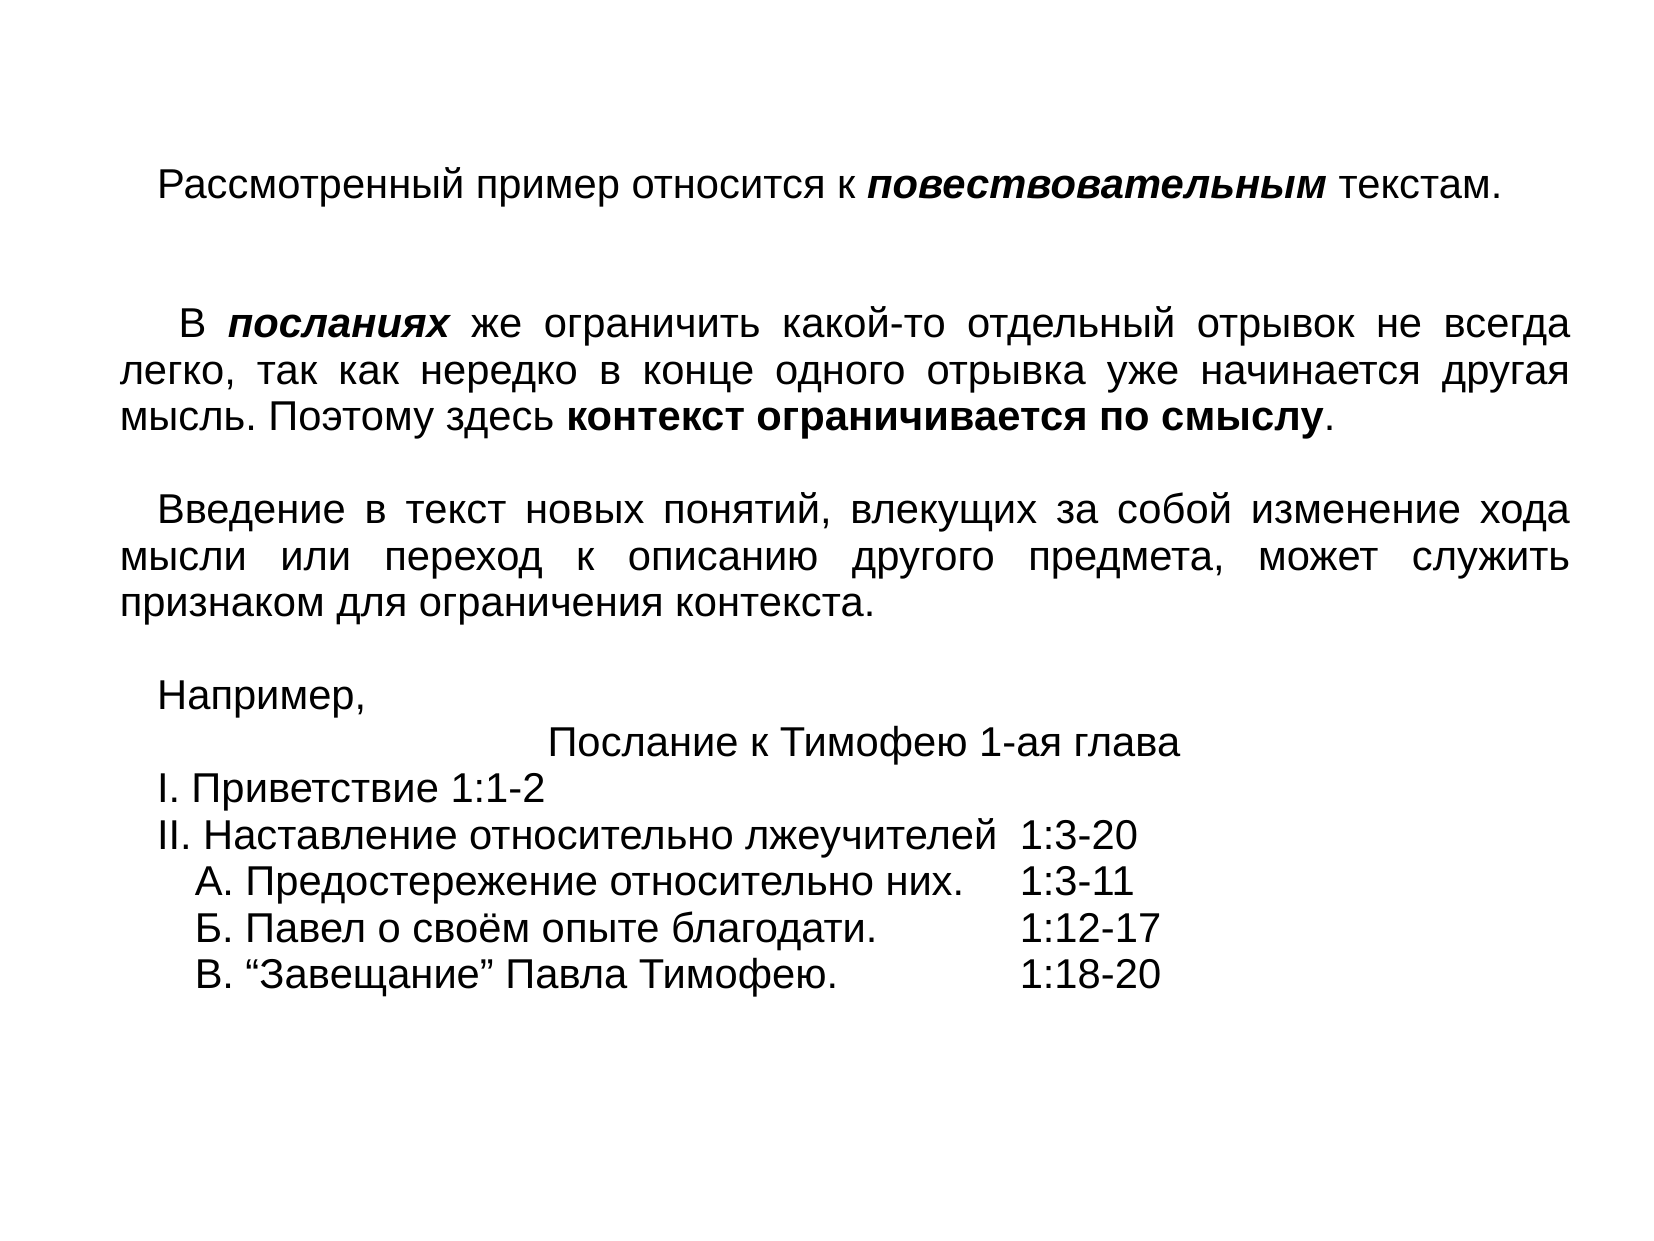

# Рассмотренный пример относится к повествовательным текстам.
 В посланиях же ограничить какой-то отдельный отрывок не всегда легко, так как нередко в конце одного отрывка уже начинается другая мысль. Поэтому здесь контекст ограничивается по смыслу.
Введение в текст новых понятий, влекущих за собой изменение хода мысли или переход к описанию другого предмета, может служить признаком для ограничения контекста.
Например,
Послание к Тимофею 1-ая глава
I. Приветствие 1:1-2
II. Наставление относительно лжеучителей 	1:3-20
	А. Предостережение относительно них. 	1:3-11
	Б. Павел о своём опыте благодати. 		1:12-17
	В. “Завещание” Павла Тимофею. 			1:18-20